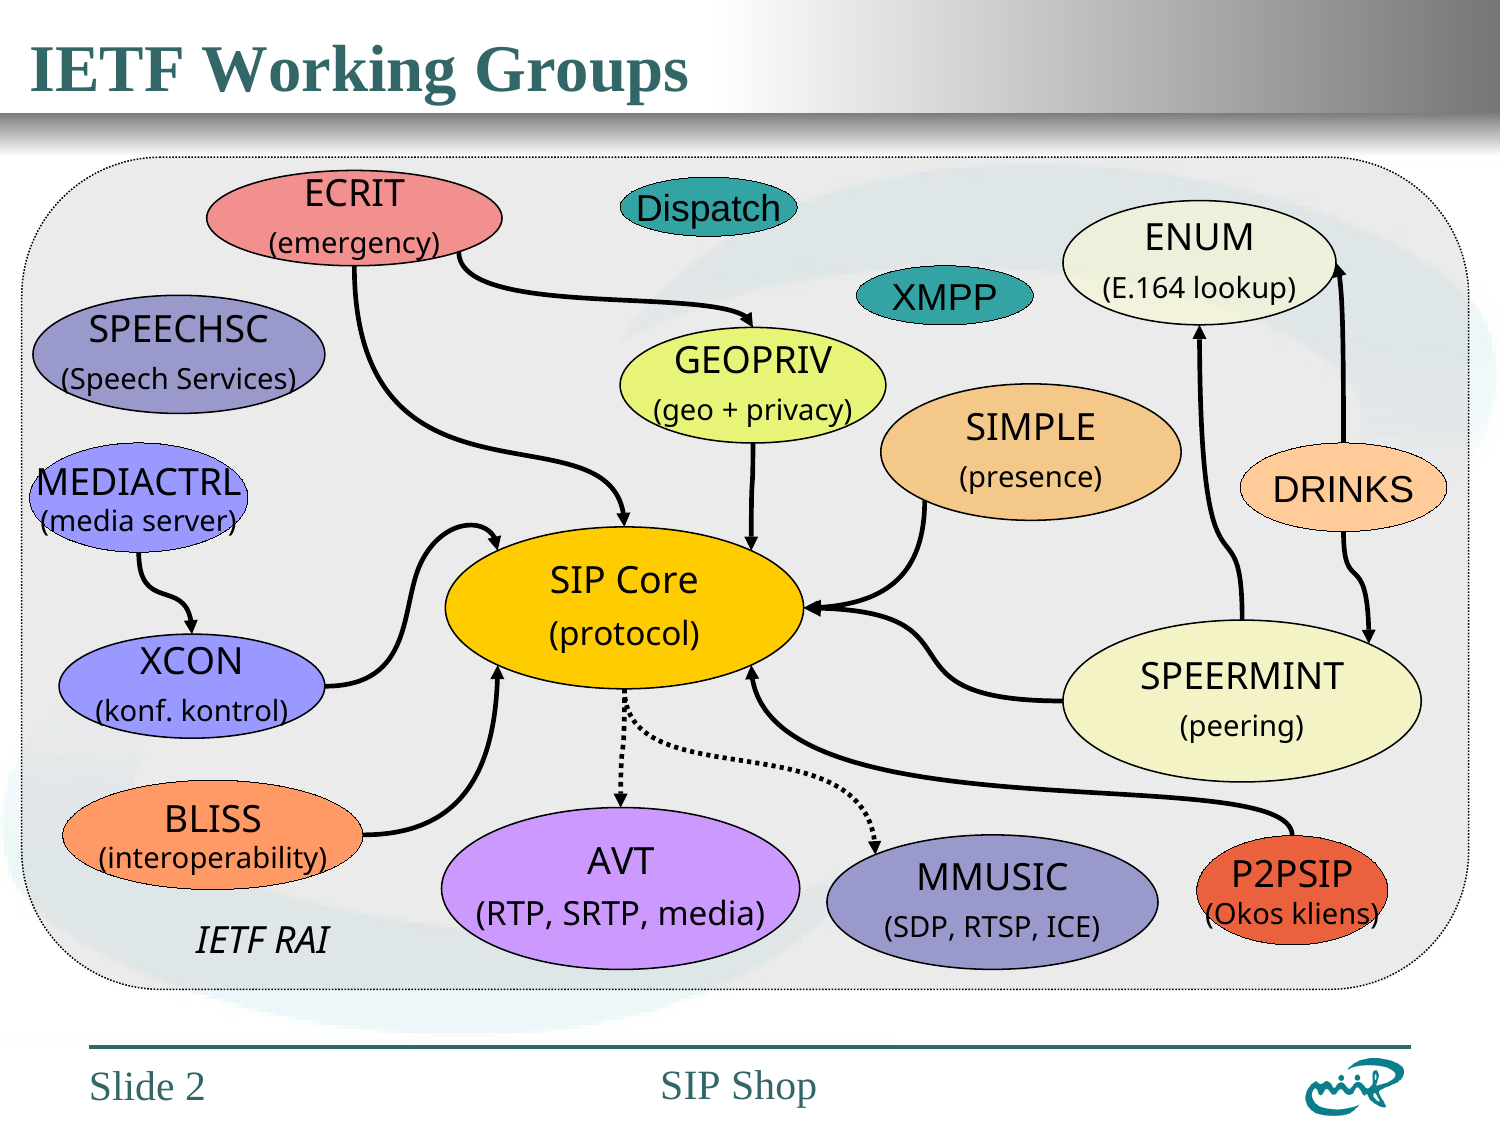

# IETF Working Groups
ECRIT
(emergency)
Dispatch
ENUM
(E.164 lookup)
XMPP
SPEECHSC
(Speech Services)
GEOPRIV
(geo + privacy)
SIMPLE
(presence)
MEDIACTRL
(media server)
DRINKS
SIP Core
(protocol)
SPEERMINT
(peering)
XCON
(konf. kontrol)
BLISS
(interoperability)
AVT
(RTP, SRTP, media)
MMUSIC
(SDP, RTSP, ICE)
P2PSIP
(Okos kliens)
IETF RAI
2